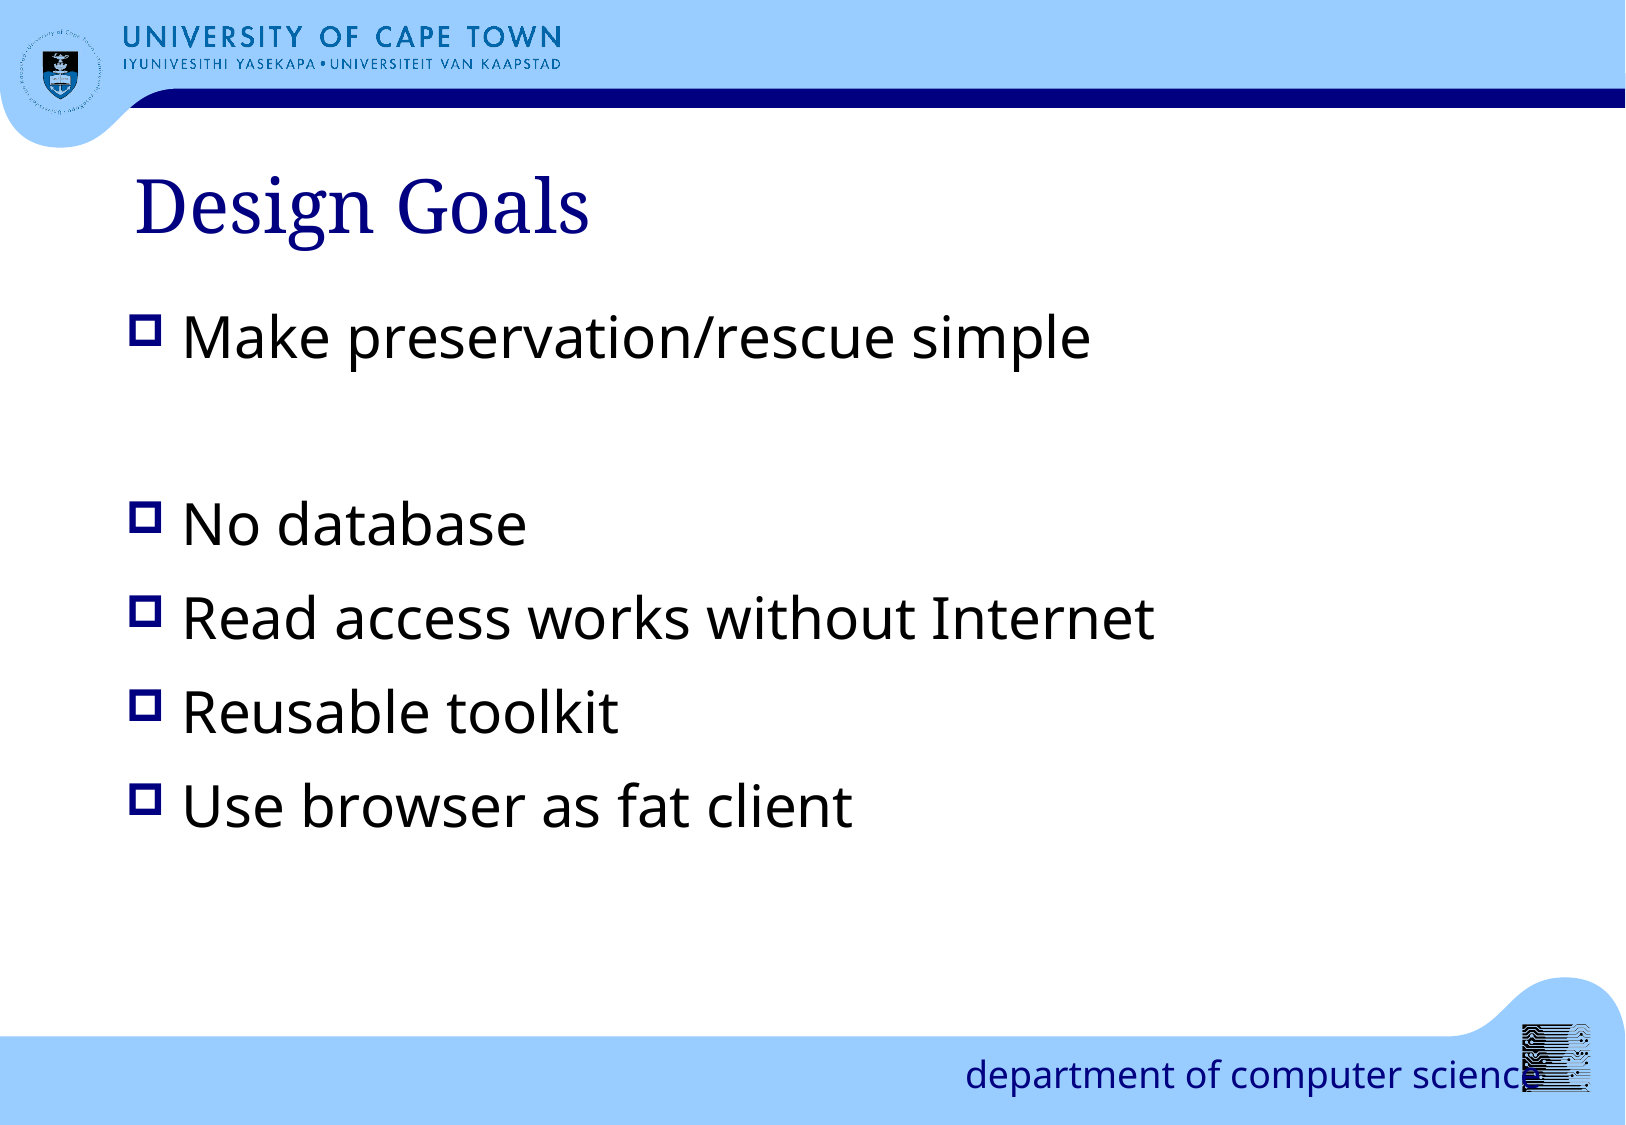

# Design Goals
Make preservation/rescue simple
No database
Read access works without Internet
Reusable toolkit
Use browser as fat client